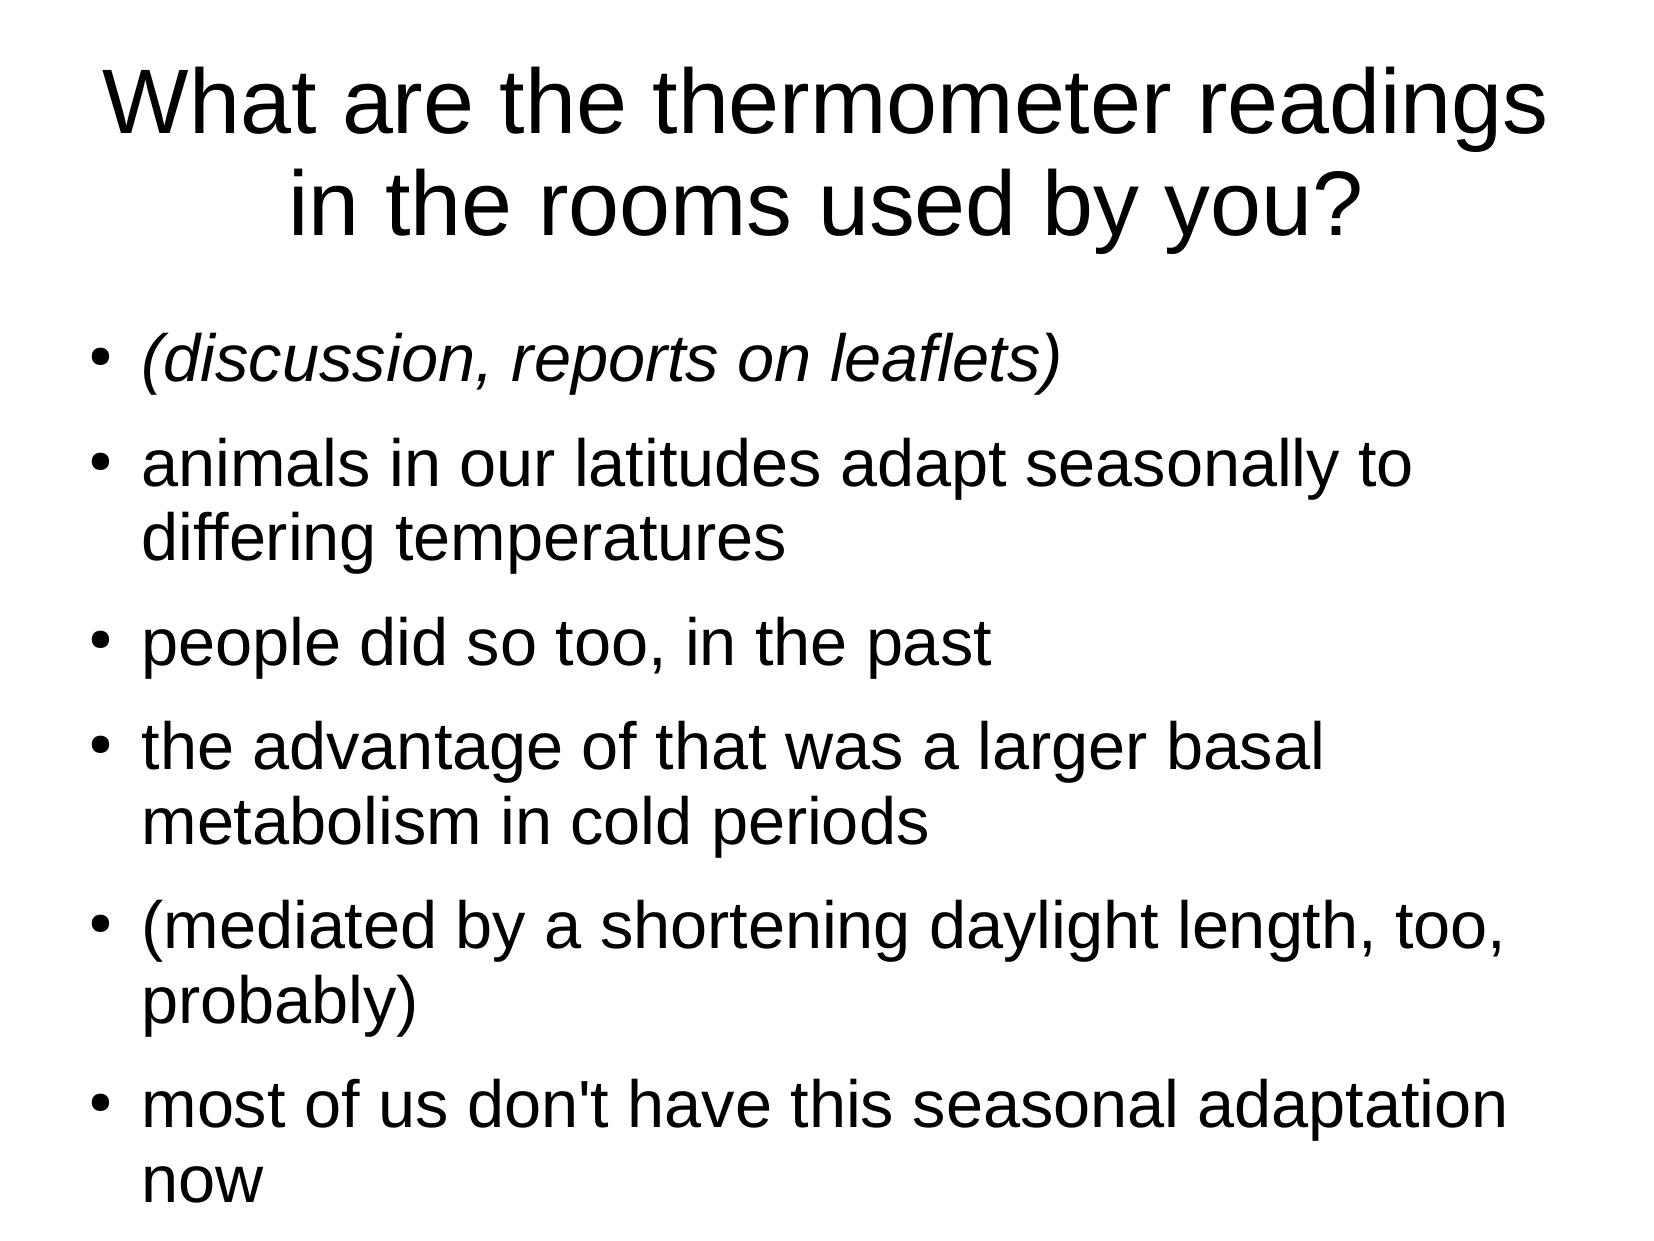

# What are the thermometer readings in the rooms used by you?
(discussion, reports on leaflets)
animals in our latitudes adapt seasonally to differing temperatures
people did so too, in the past
the advantage of that was a larger basal metabolism in cold periods
(mediated by a shortening daylight length, too, probably)
most of us don't have this seasonal adaptation now